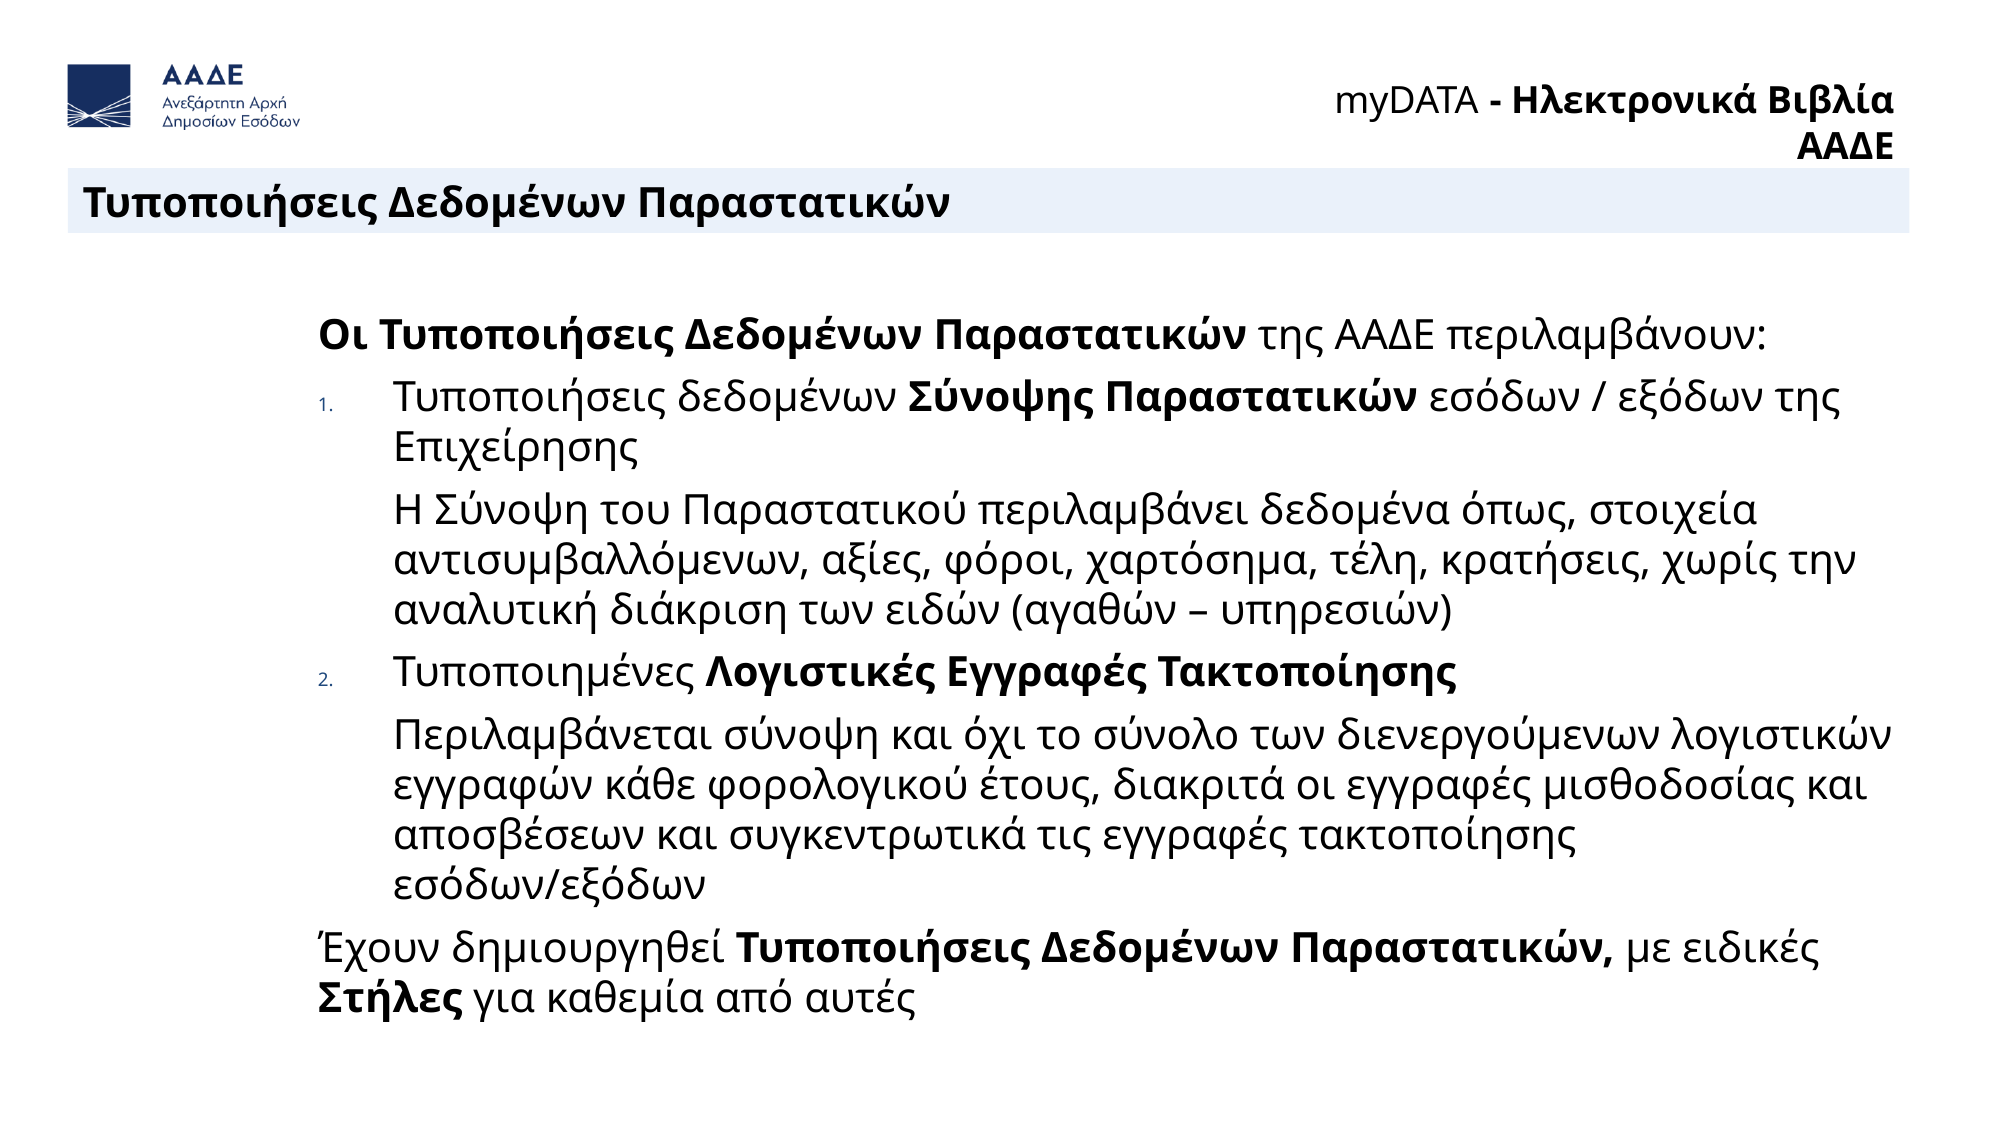

myDATA - Ηλεκτρονικά Βιβλία ΑΑΔΕ
Τυποποιήσεις Δεδομένων Παραστατικών
Οι Τυποποιήσεις Δεδομένων Παραστατικών της ΑΑΔΕ περιλαμβάνουν:
Τυποποιήσεις δεδομένων Σύνοψης Παραστατικών εσόδων / εξόδων της Επιχείρησης
Η Σύνοψη του Παραστατικού περιλαμβάνει δεδομένα όπως, στοιχεία αντισυμβαλλόμενων, αξίες, φόροι, χαρτόσημα, τέλη, κρατήσεις, χωρίς την αναλυτική διάκριση των ειδών (αγαθών – υπηρεσιών)
Τυποποιημένες Λογιστικές Εγγραφές Τακτοποίησης
Περιλαμβάνεται σύνοψη και όχι το σύνολο των διενεργούμενων λογιστικών εγγραφών κάθε φορολογικού έτους, διακριτά οι εγγραφές μισθοδοσίας και αποσβέσεων και συγκεντρωτικά τις εγγραφές τακτοποίησης εσόδων/εξόδων
Έχουν δημιουργηθεί Τυποποιήσεις Δεδομένων Παραστατικών, με ειδικές Στήλες για καθεμία από αυτές